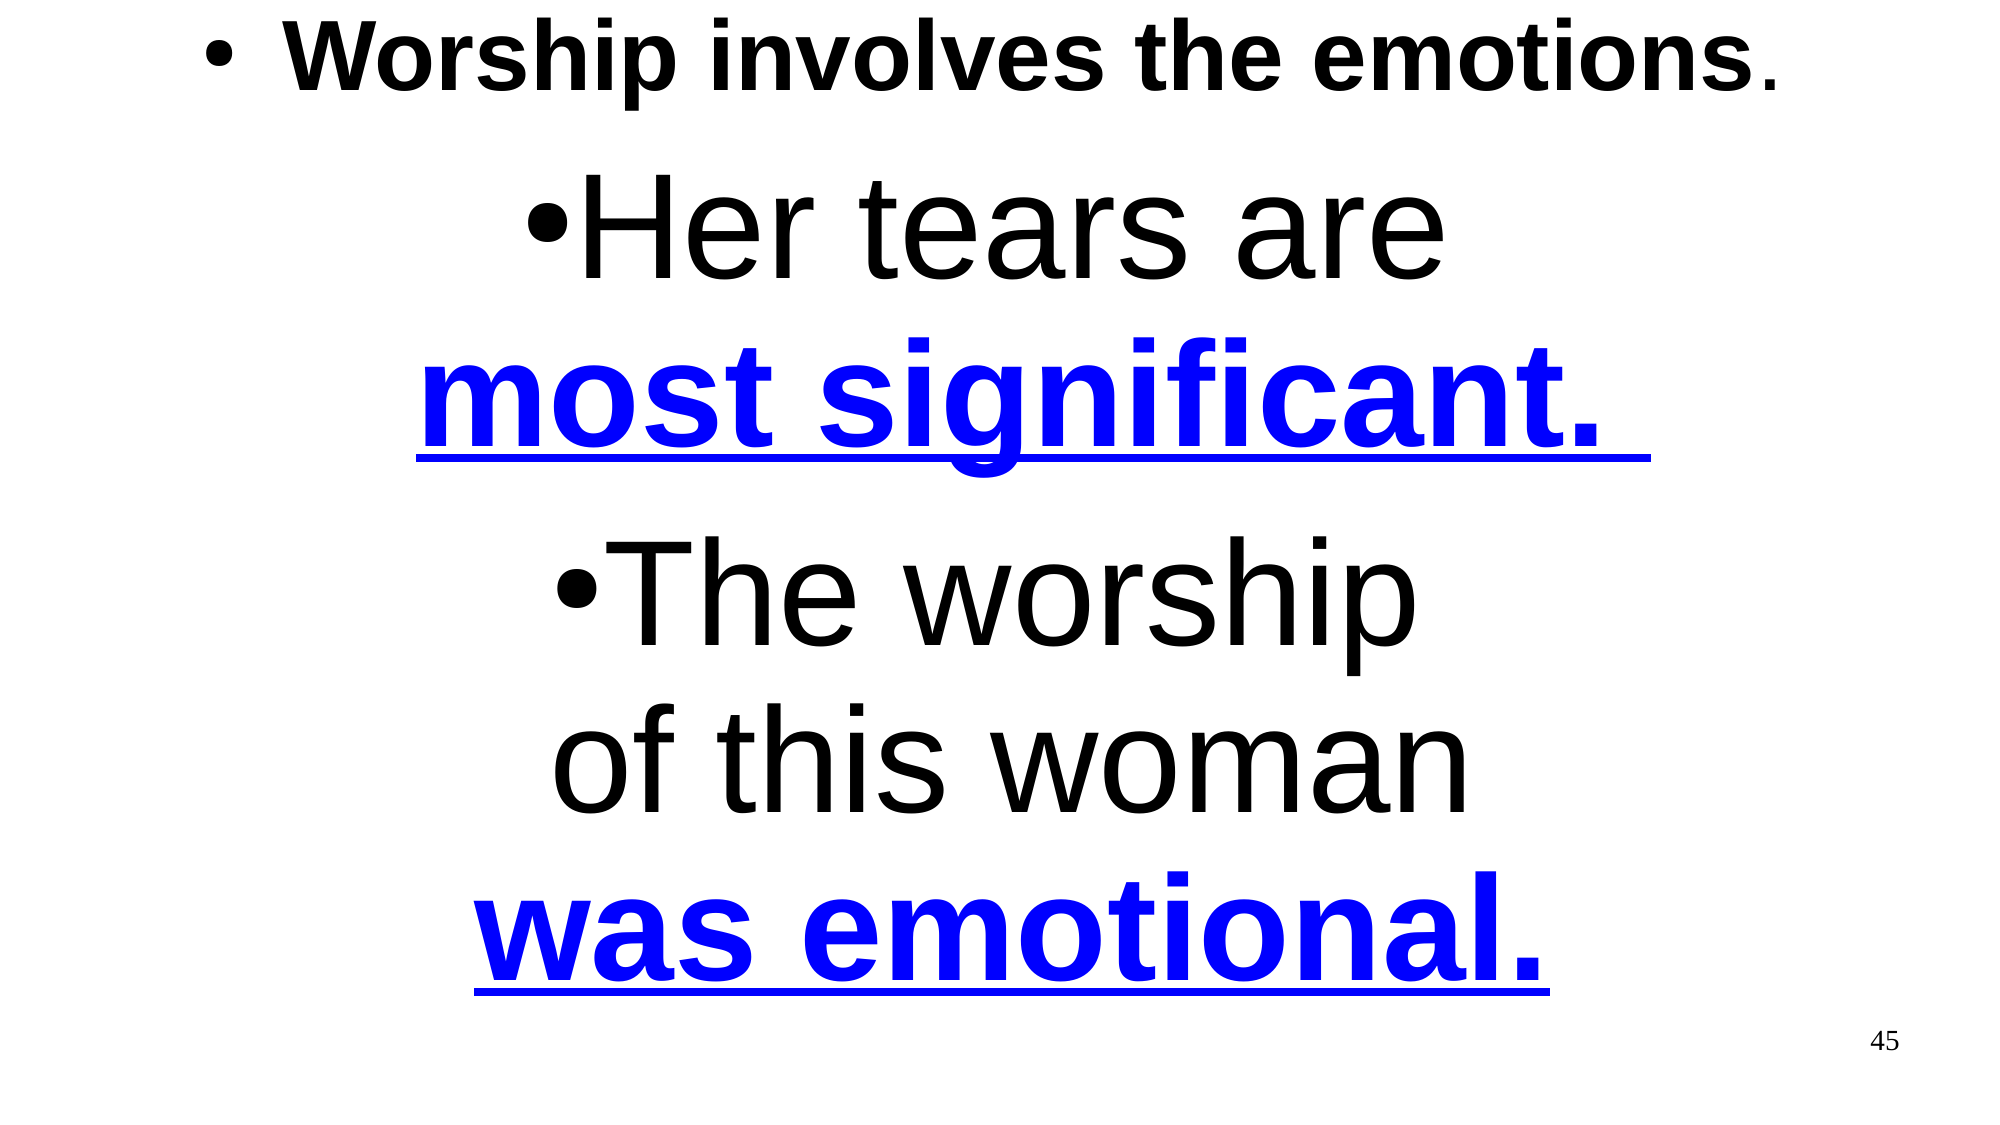

# Worship involves the emotions.
Her tears are
most significant.
The worship
of this woman
was emotional.
45